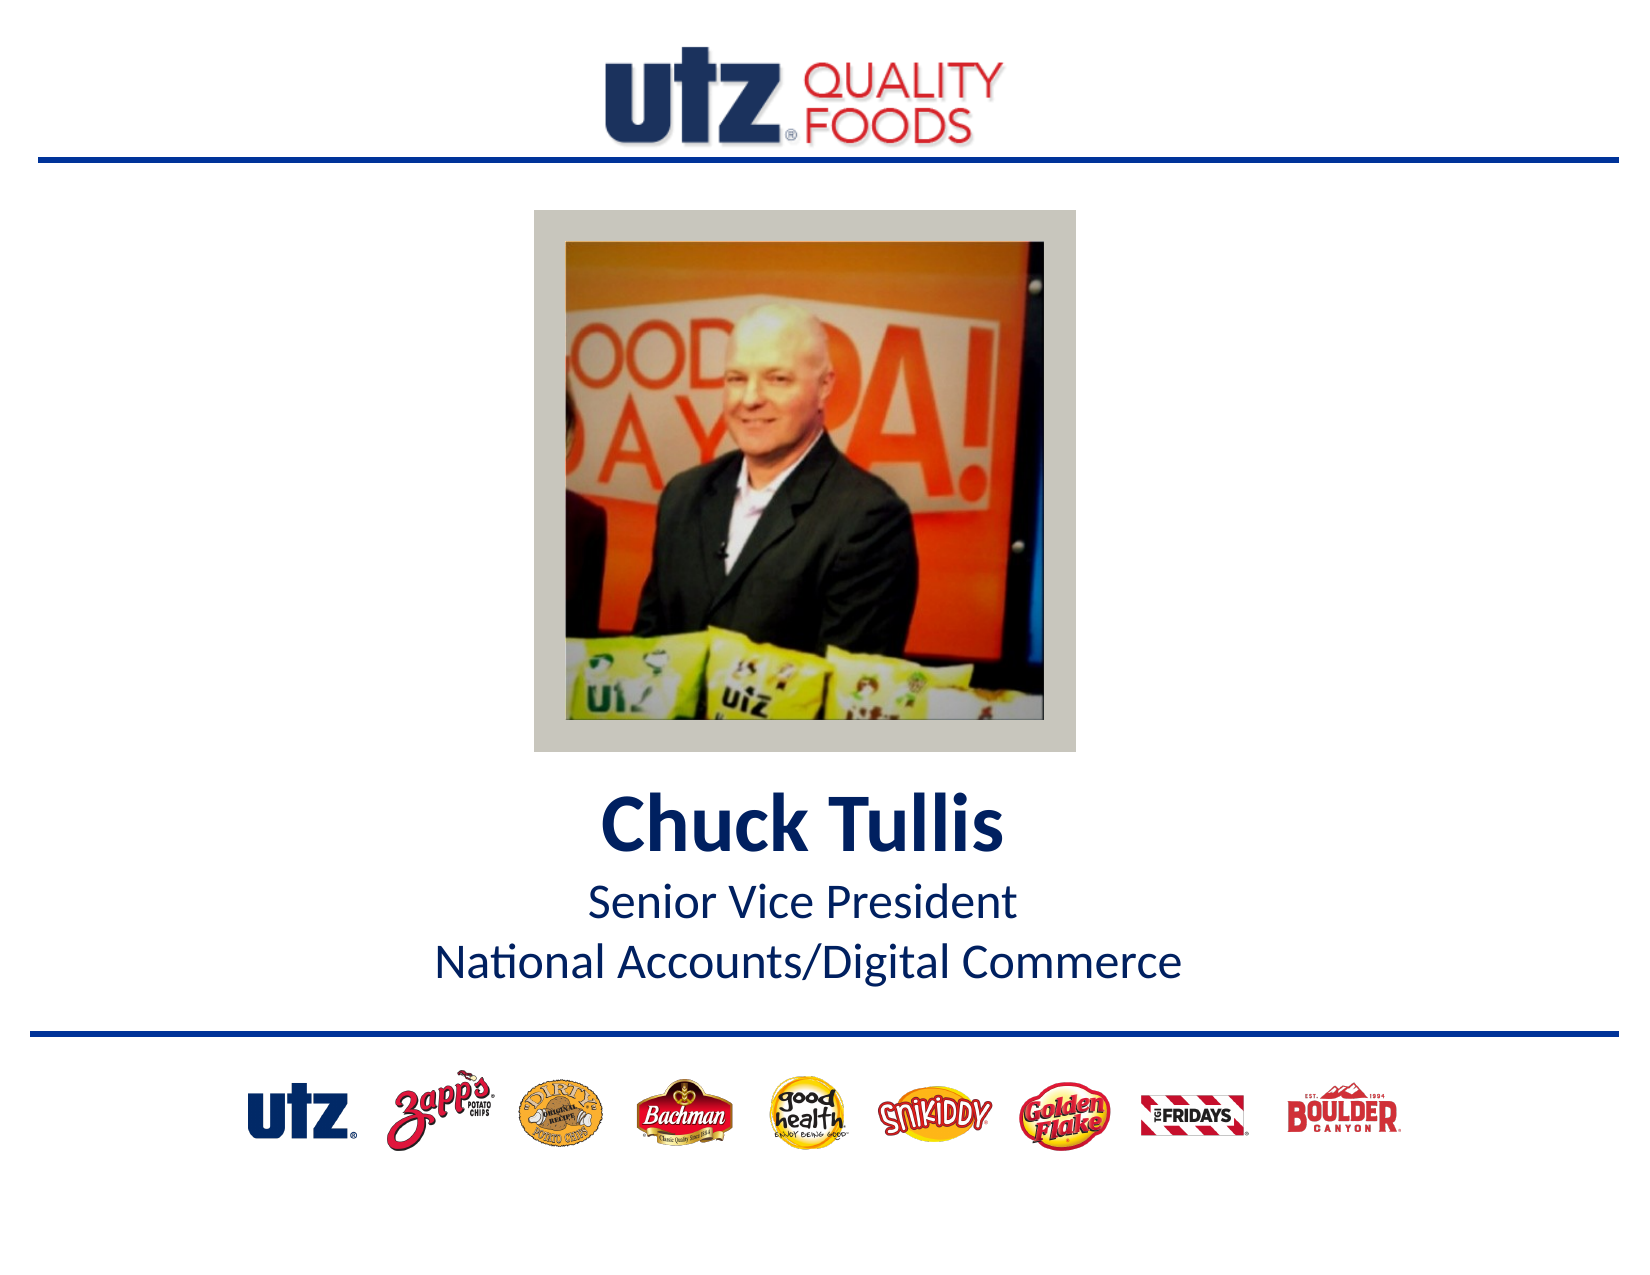

Chuck Tullis
Senior Vice President
 National Accounts/Digital Commerce